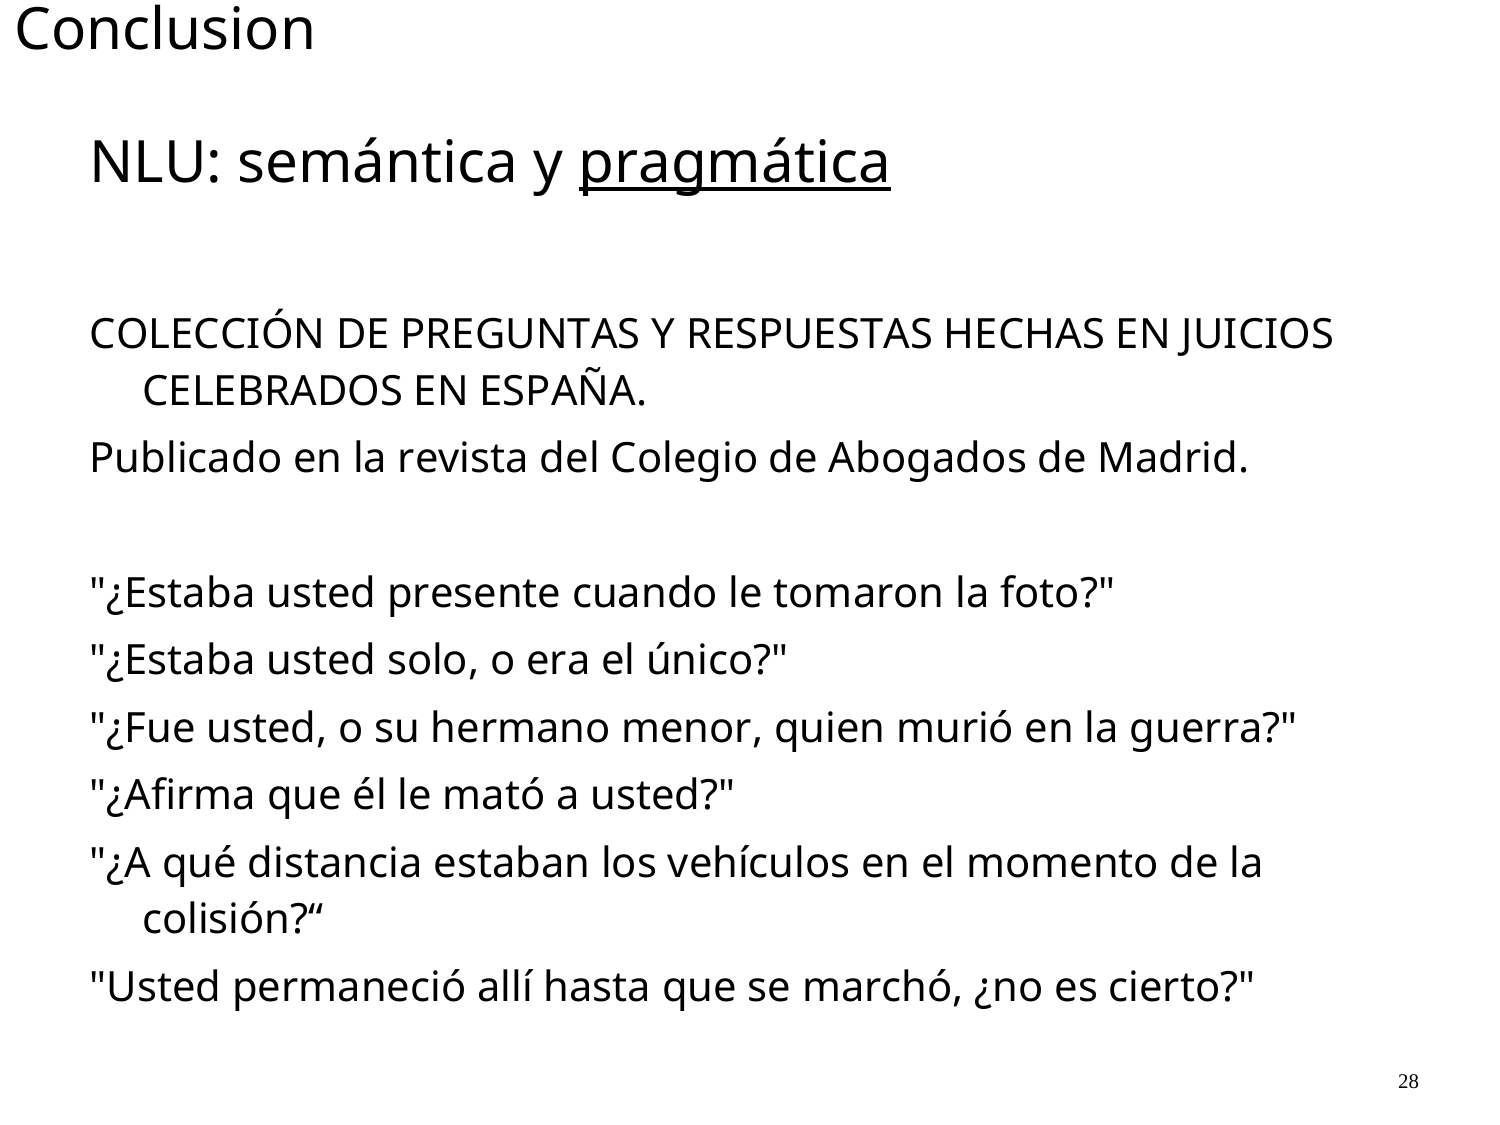

# Conclusion
NLU: semántica y pragmática
COLECCIÓN DE PREGUNTAS Y RESPUESTAS HECHAS EN JUICIOS CELEBRADOS EN ESPAÑA.
Publicado en la revista del Colegio de Abogados de Madrid.
"¿Estaba usted presente cuando le tomaron la foto?"
"¿Estaba usted solo, o era el único?"
"¿Fue usted, o su hermano menor, quien murió en la guerra?"
"¿Afirma que él le mató a usted?"
"¿A qué distancia estaban los vehículos en el momento de la colisión?“
"Usted permaneció allí hasta que se marchó, ¿no es cierto?"
28